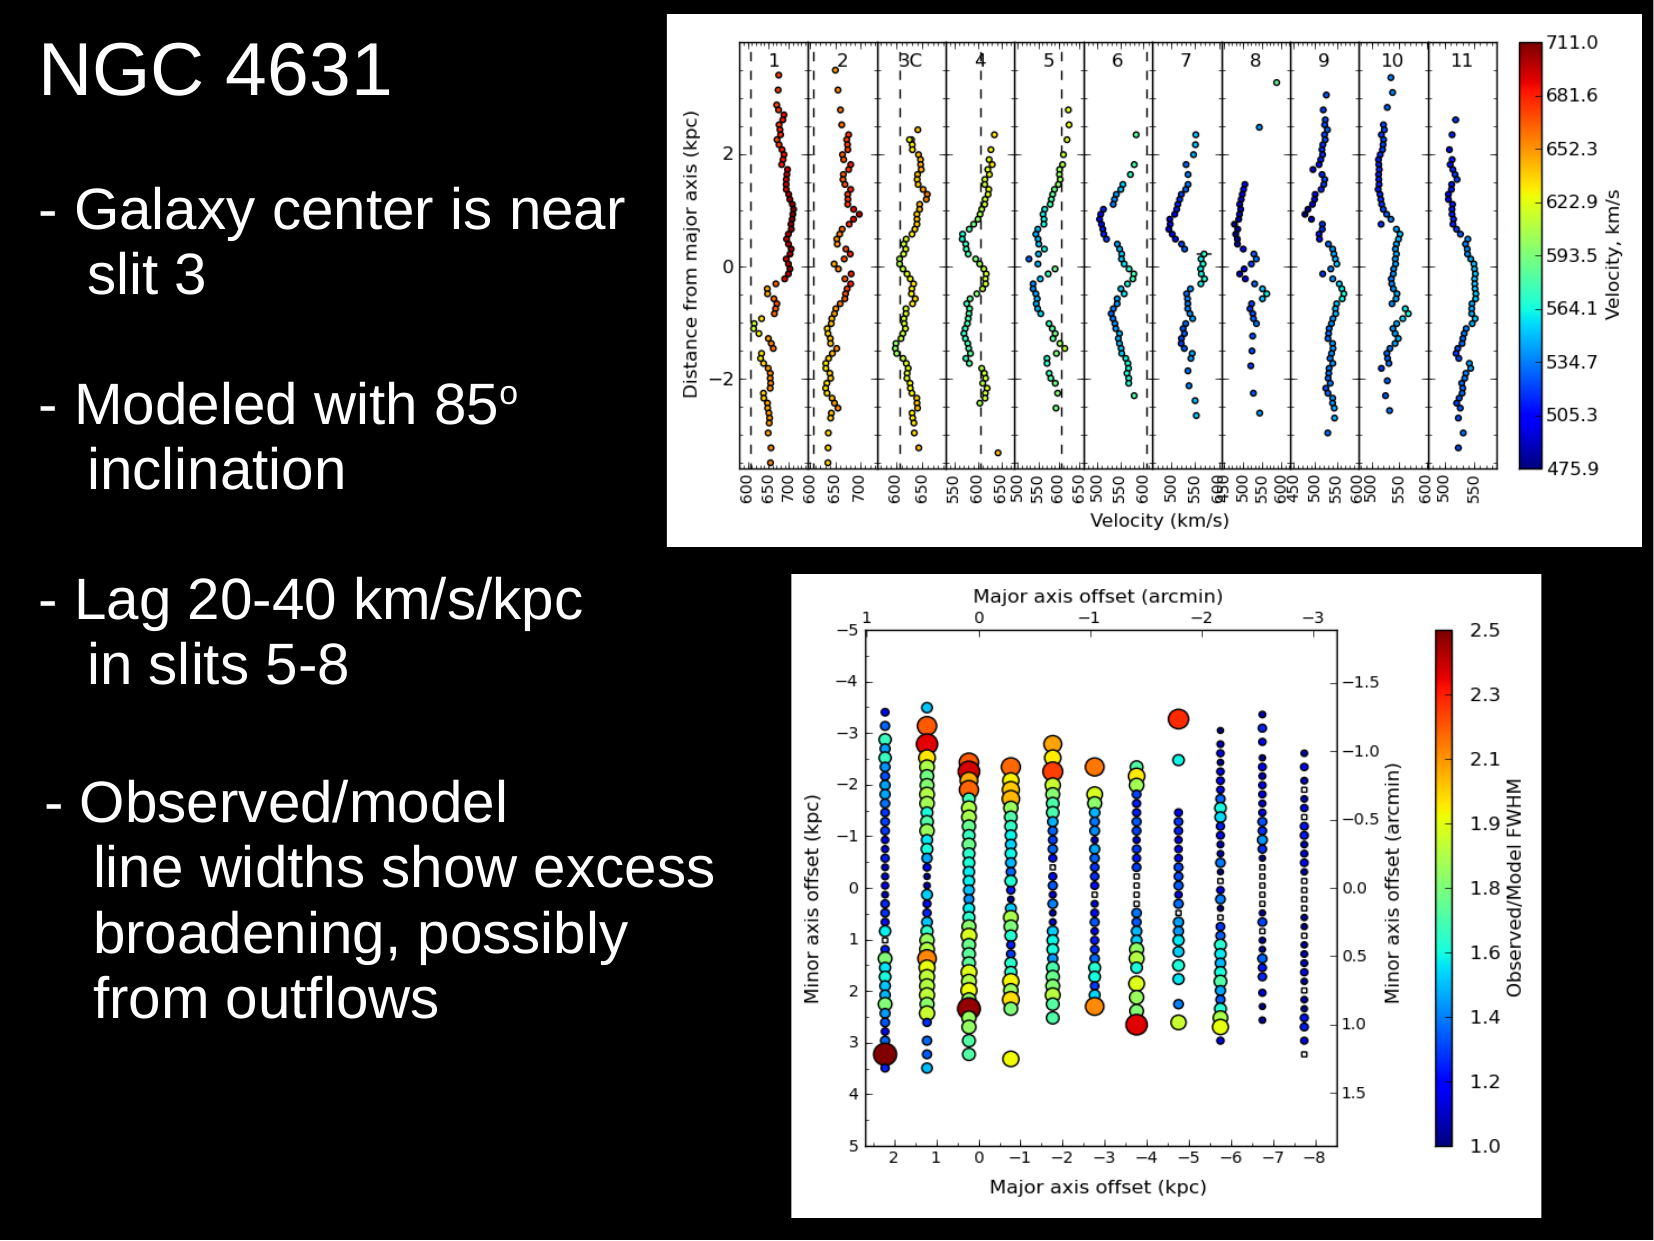

NGC 4631
- Galaxy center is near
 slit 3
- Modeled with 85o
 inclination
- Lag 20-40 km/s/kpc
 in slits 5-8
- Observed/model
 line widths show excess
 broadening, possibly
 from outflows